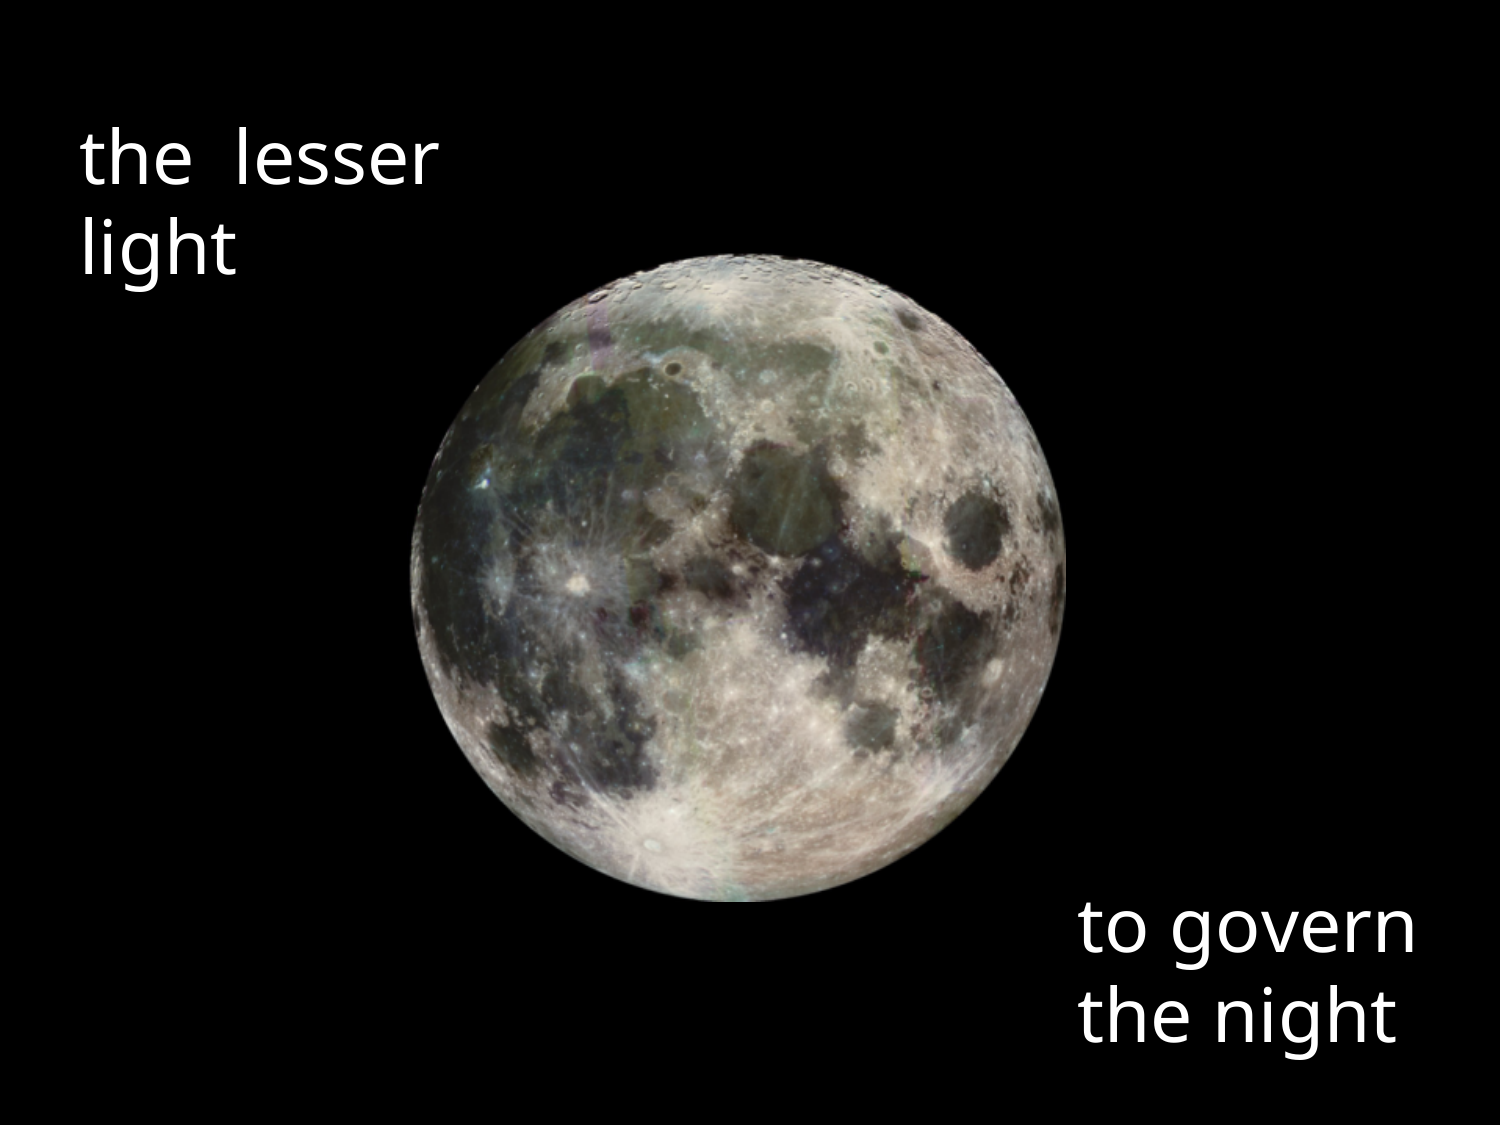

the lesser
light
to govern
the night